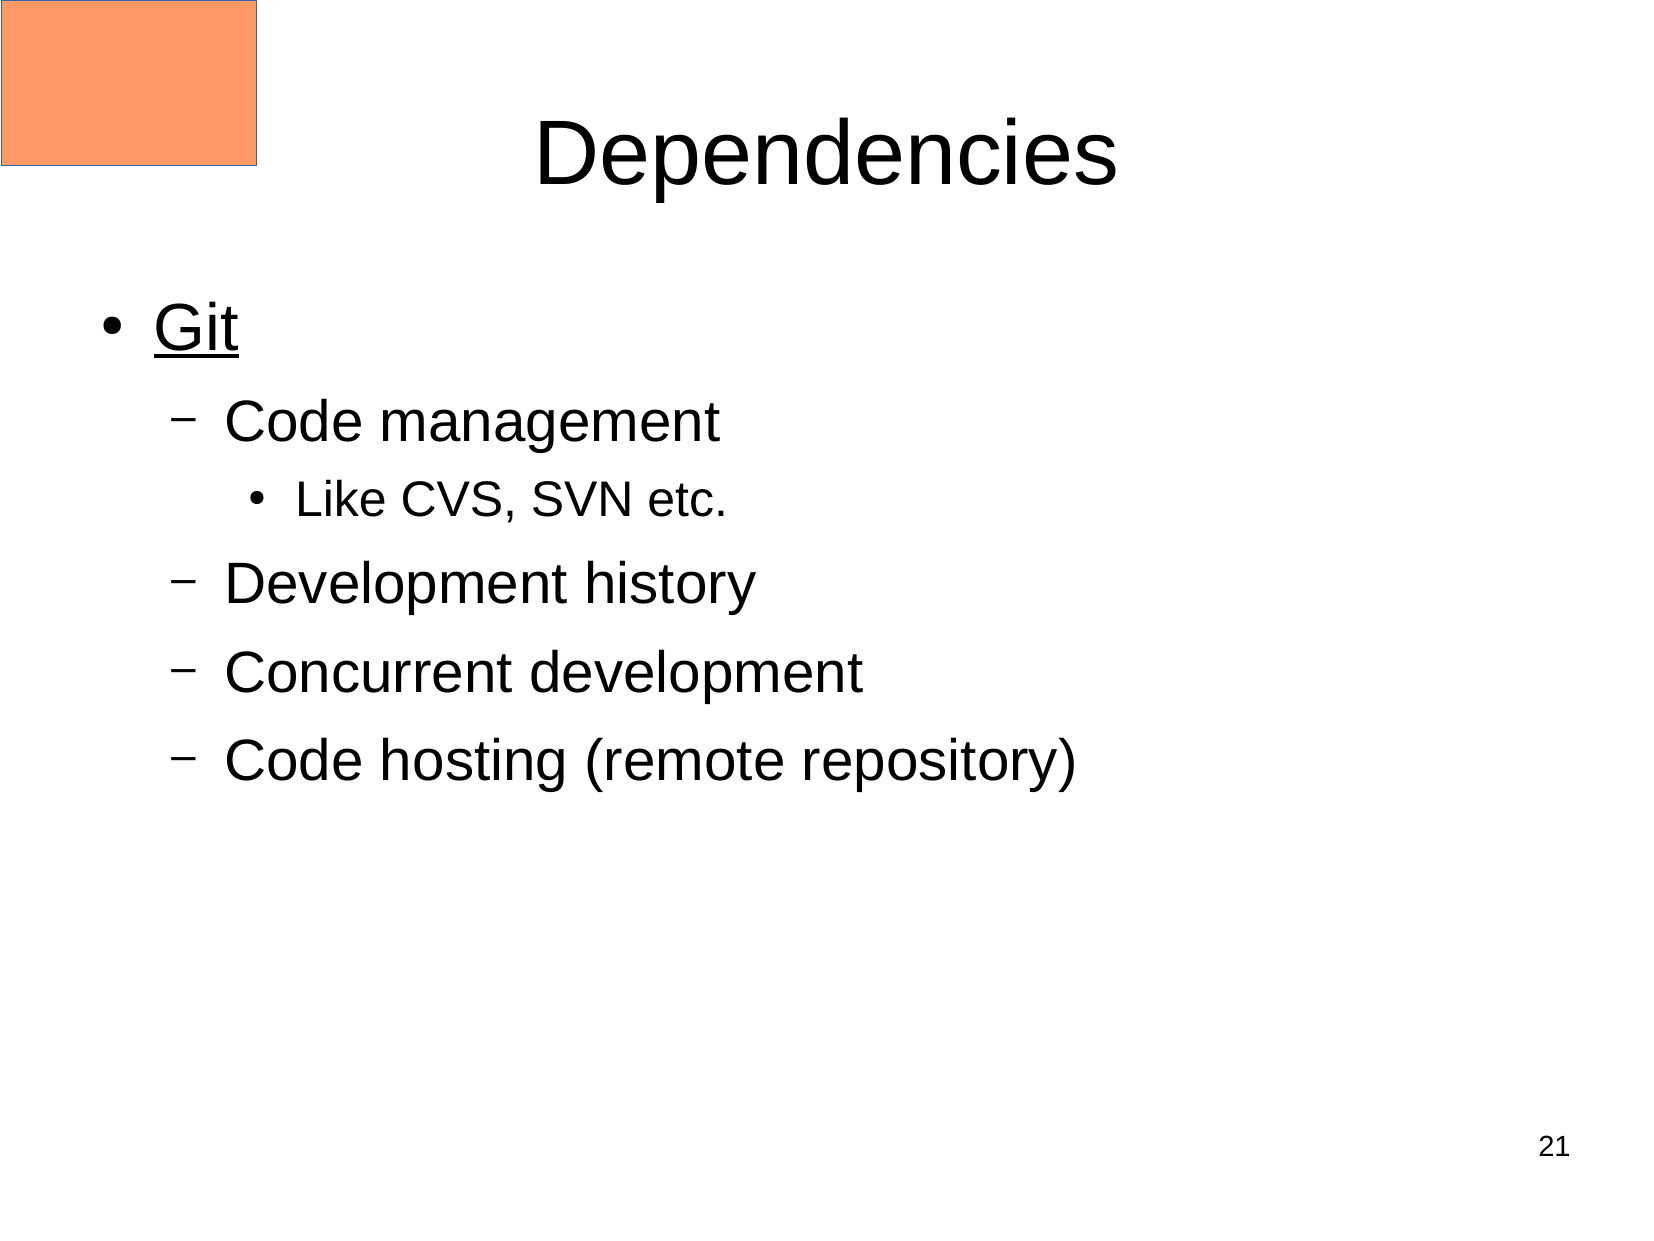

# Dependencies
Git
Code management
Like CVS, SVN etc.
Development history
Concurrent development
Code hosting (remote repository)
21